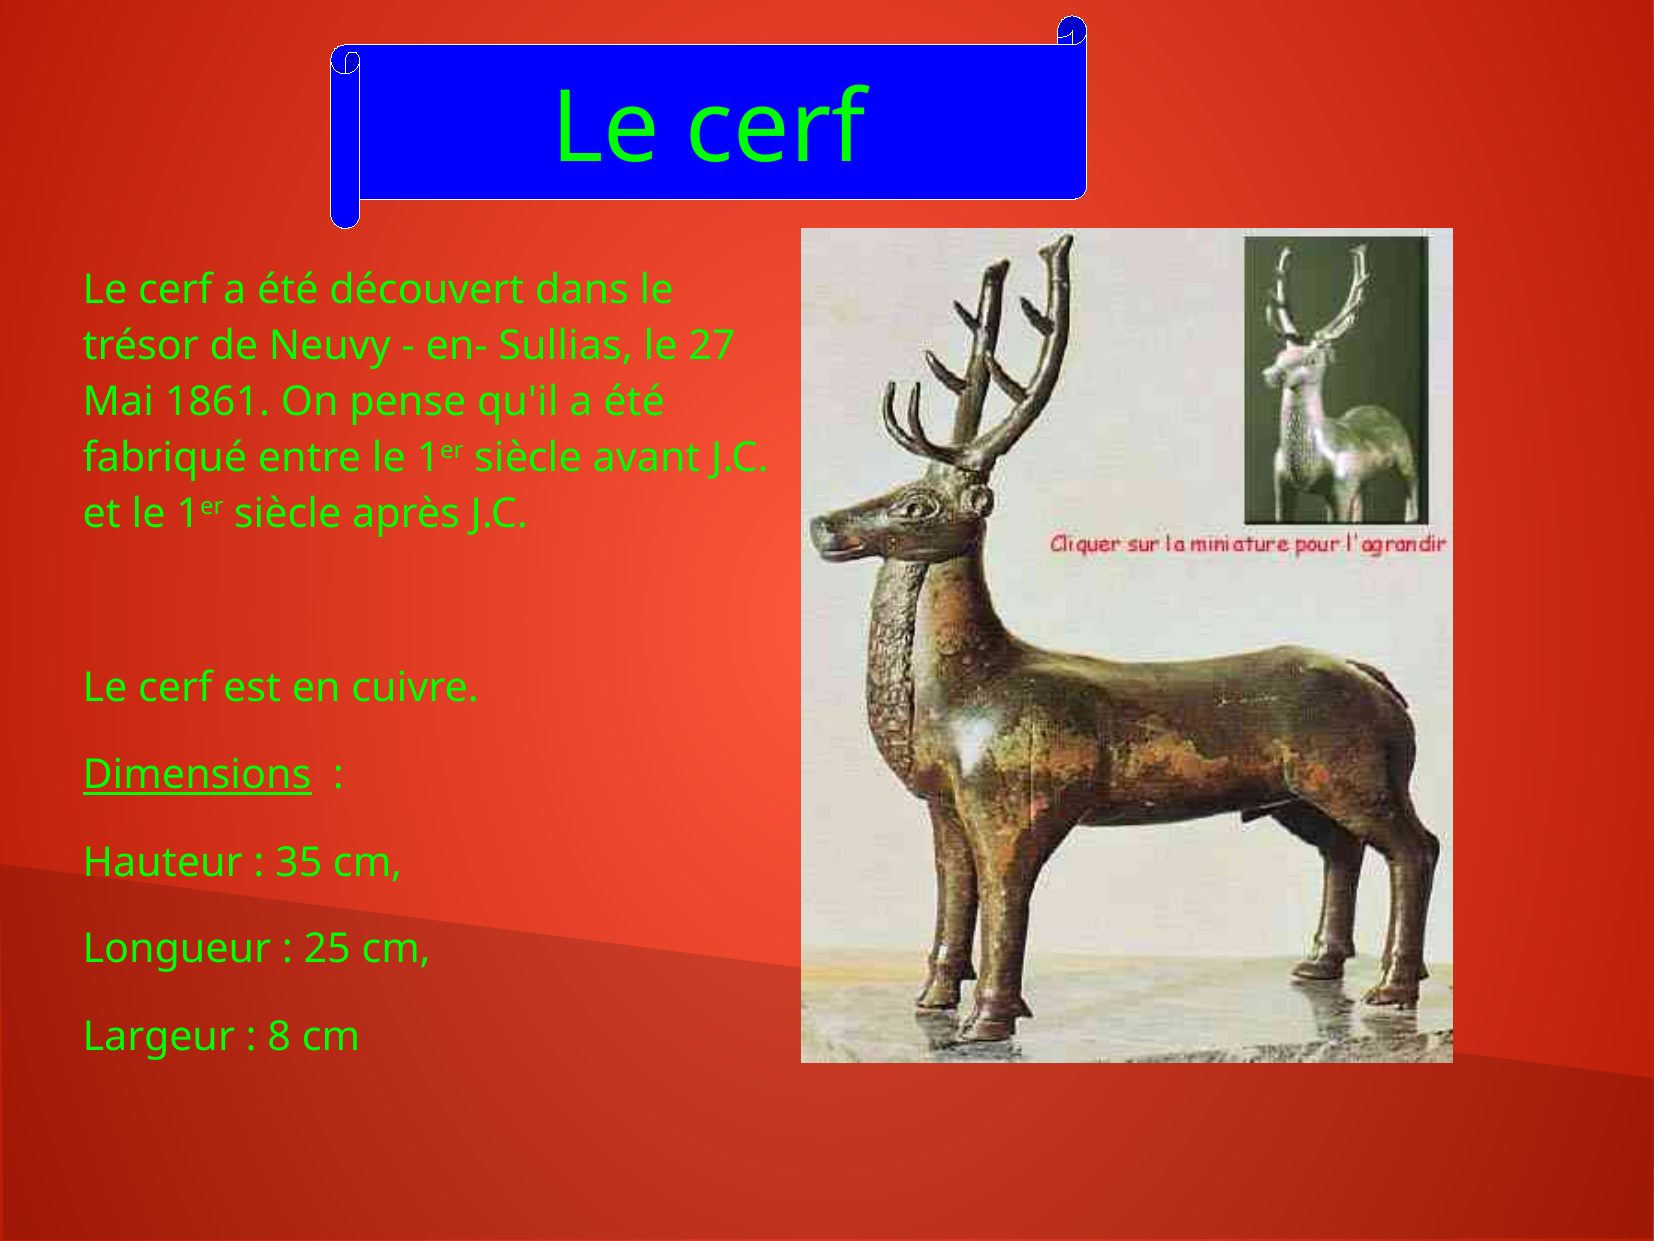

Le cerf
# Le cerf a été découvert dans le trésor de Neuvy - en- Sullias, le 27 Mai 1861. On pense qu'il a été fabriqué entre le 1er siècle avant J.C. et le 1er siècle après J.C.
Le cerf est en cuivre.
Dimensions  :
Hauteur : 35 cm,
Longueur : 25 cm,
Largeur : 8 cm